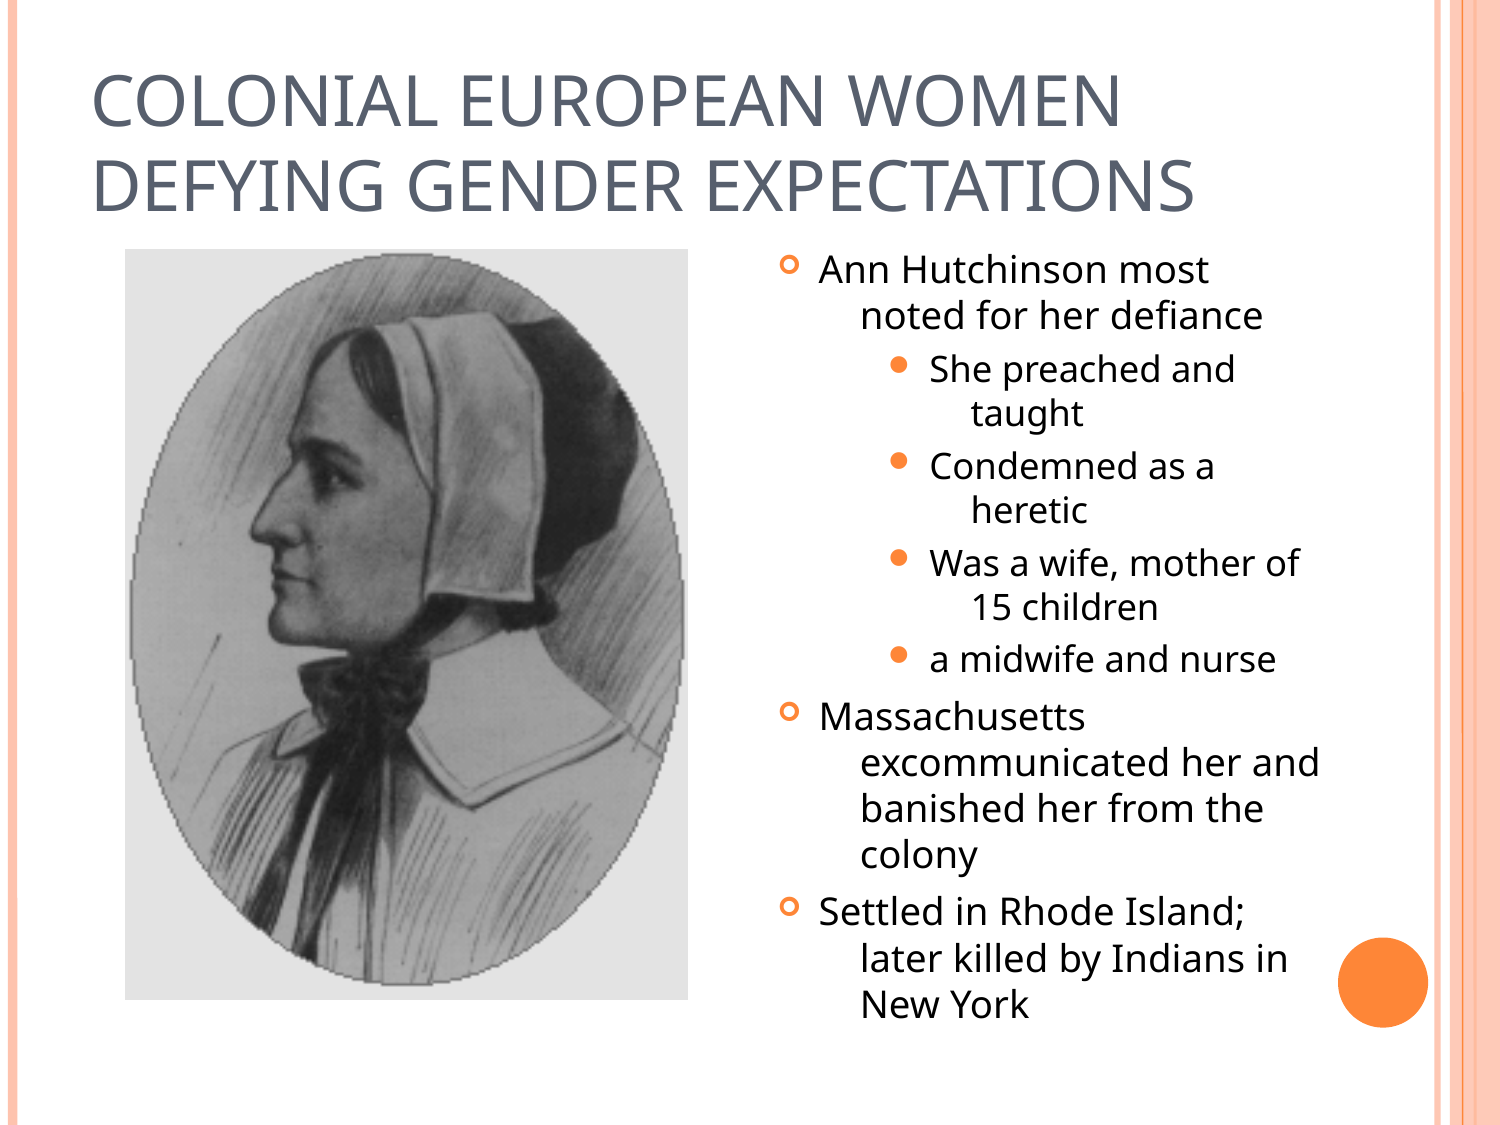

# Colonial European Women Defying Gender Expectations
Ann Hutchinson most noted for her defiance
She preached and taught
Condemned as a heretic
Was a wife, mother of 15 children
a midwife and nurse
Massachusetts excommunicated her and banished her from the colony
Settled in Rhode Island; later killed by Indians in New York